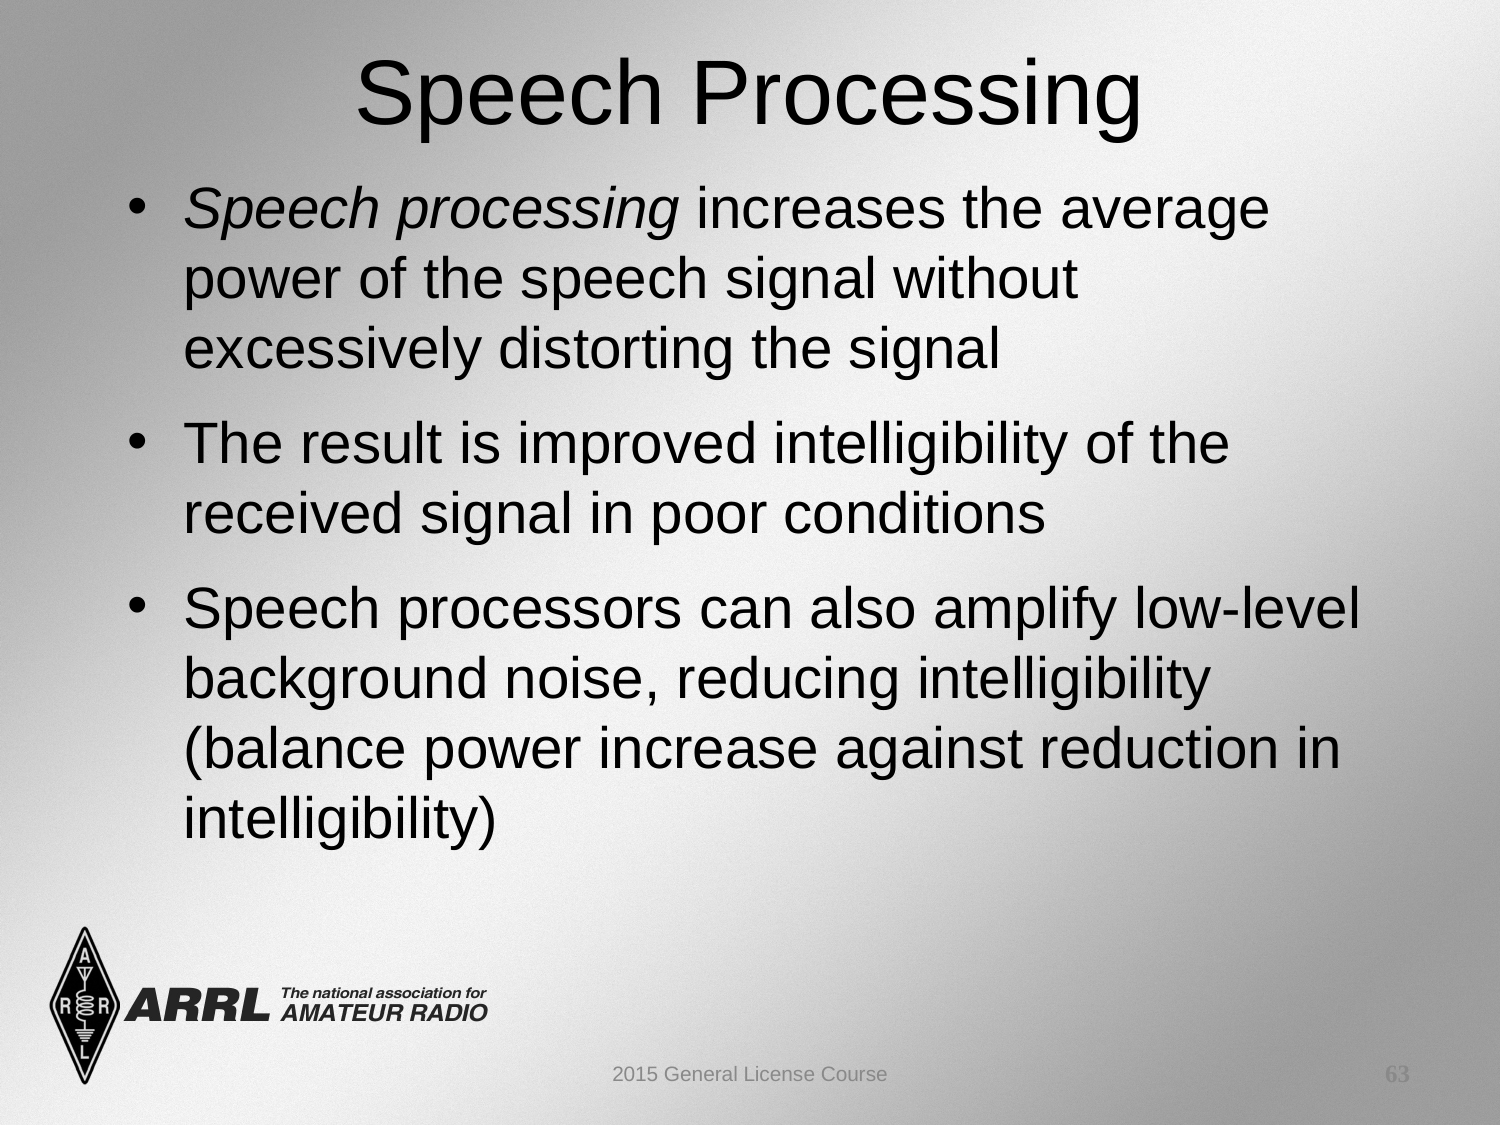

Speech Processing
Speech processing increases the average power of the speech signal without excessively distorting the signal
The result is improved intelligibility of the received signal in poor conditions
Speech processors can also amplify low-level background noise, reducing intelligibility (balance power increase against reduction in intelligibility)
2015 General License Course